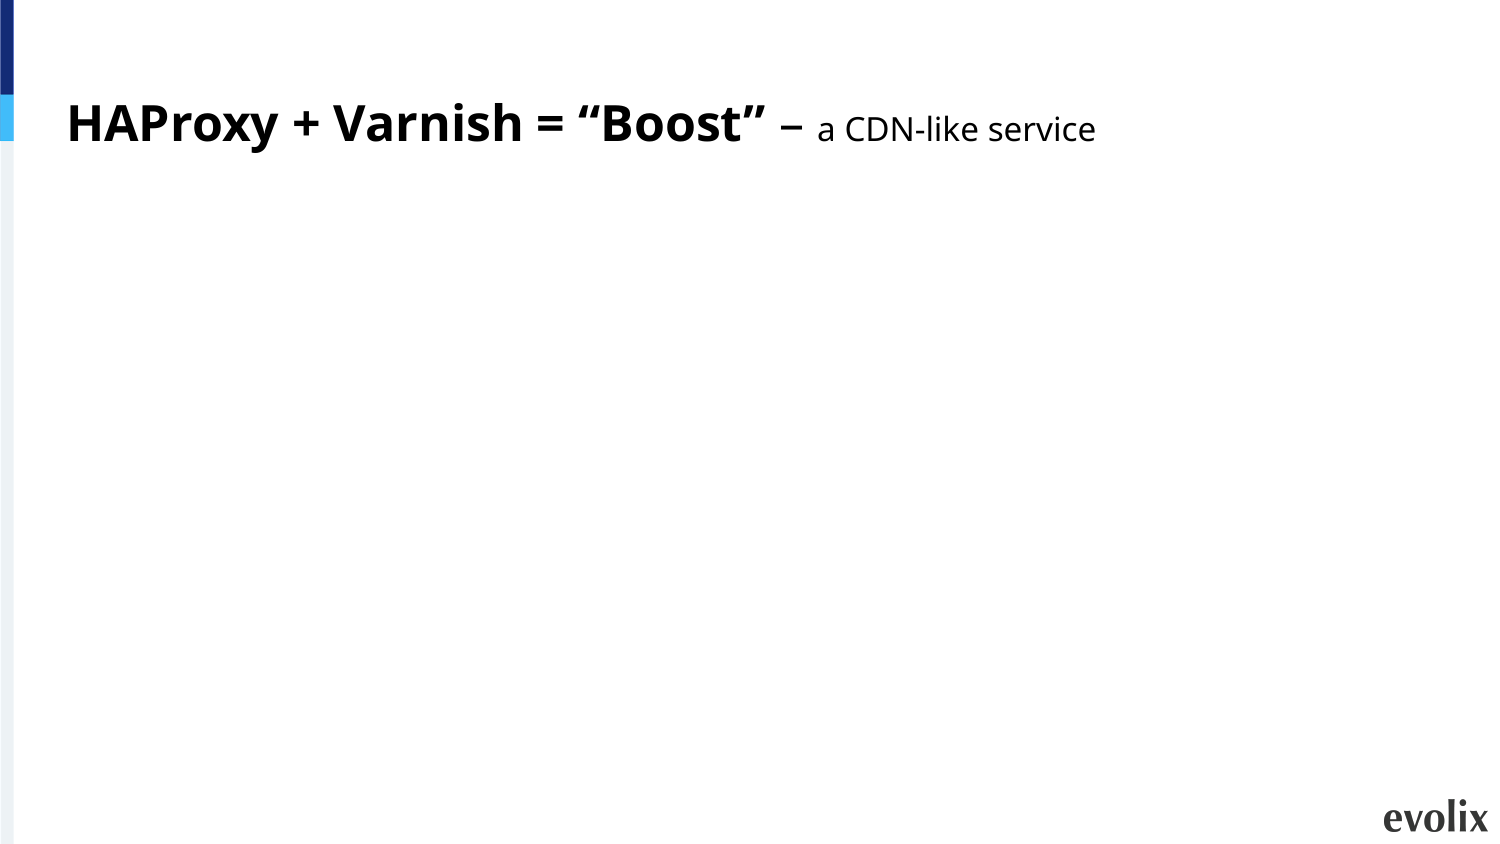

# HAProxy + Varnish = “Boost” – a CDN-like service